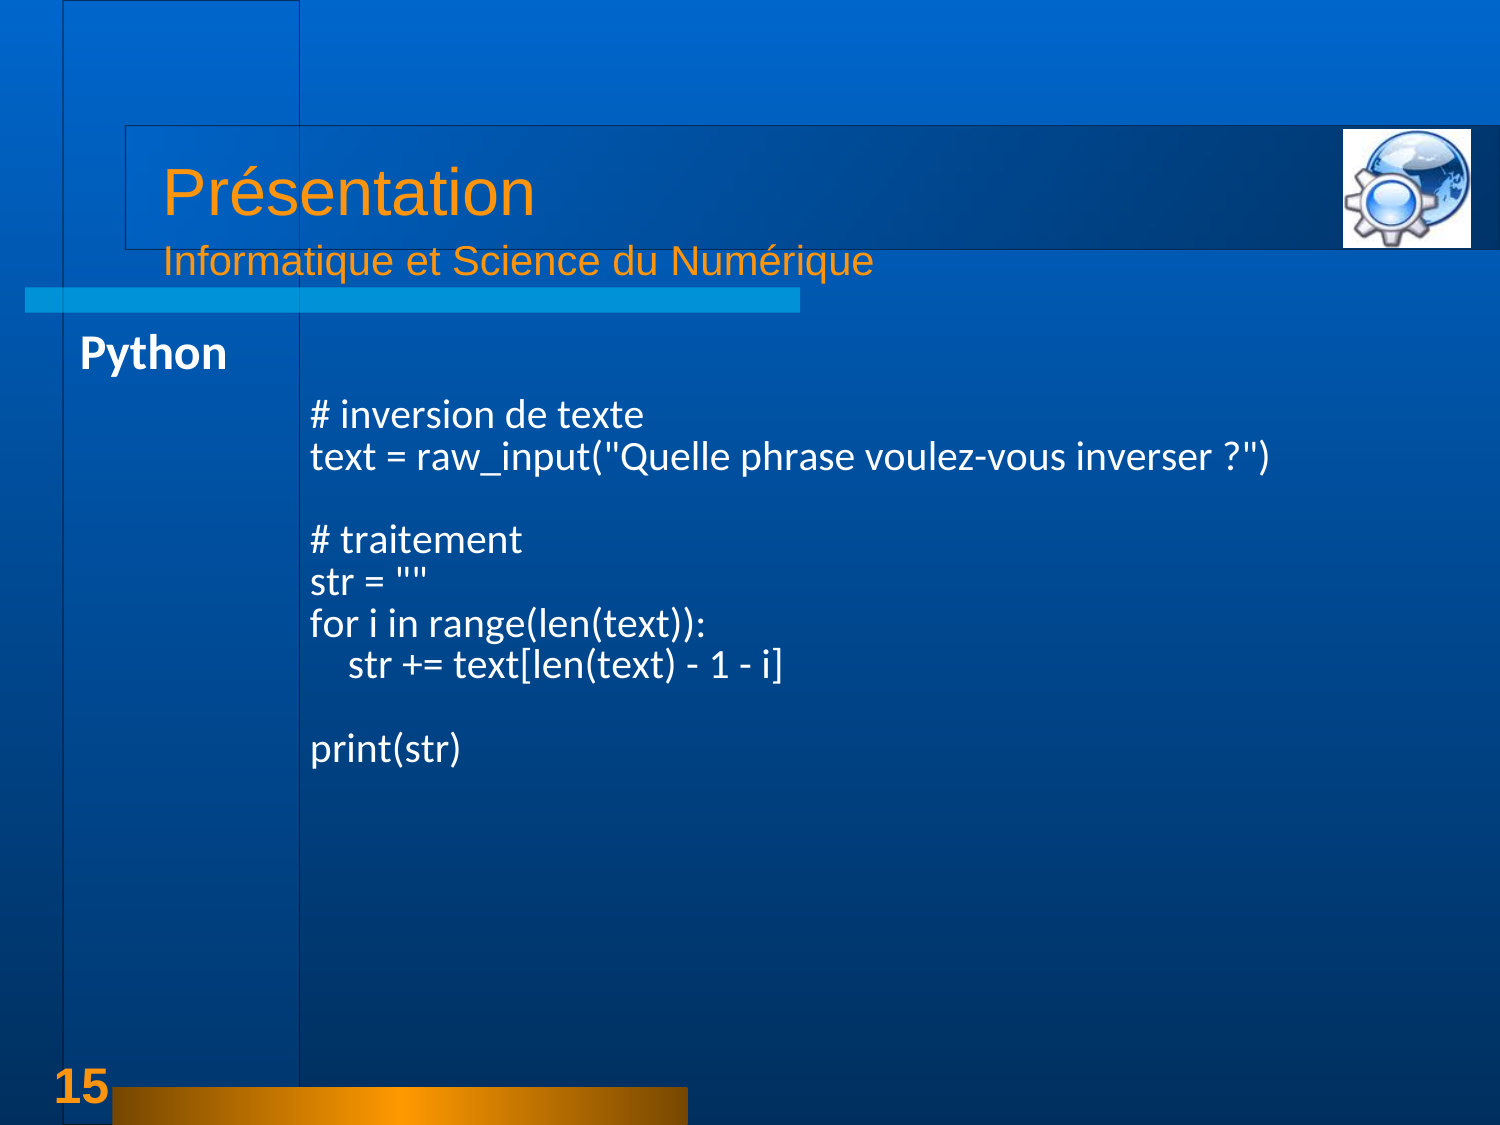

Python
# inversion de texte
text = raw_input("Quelle phrase voulez-vous inverser ?")
# traitement
str = ""
for i in range(len(text)):
 str += text[len(text) - 1 - i]
print(str)